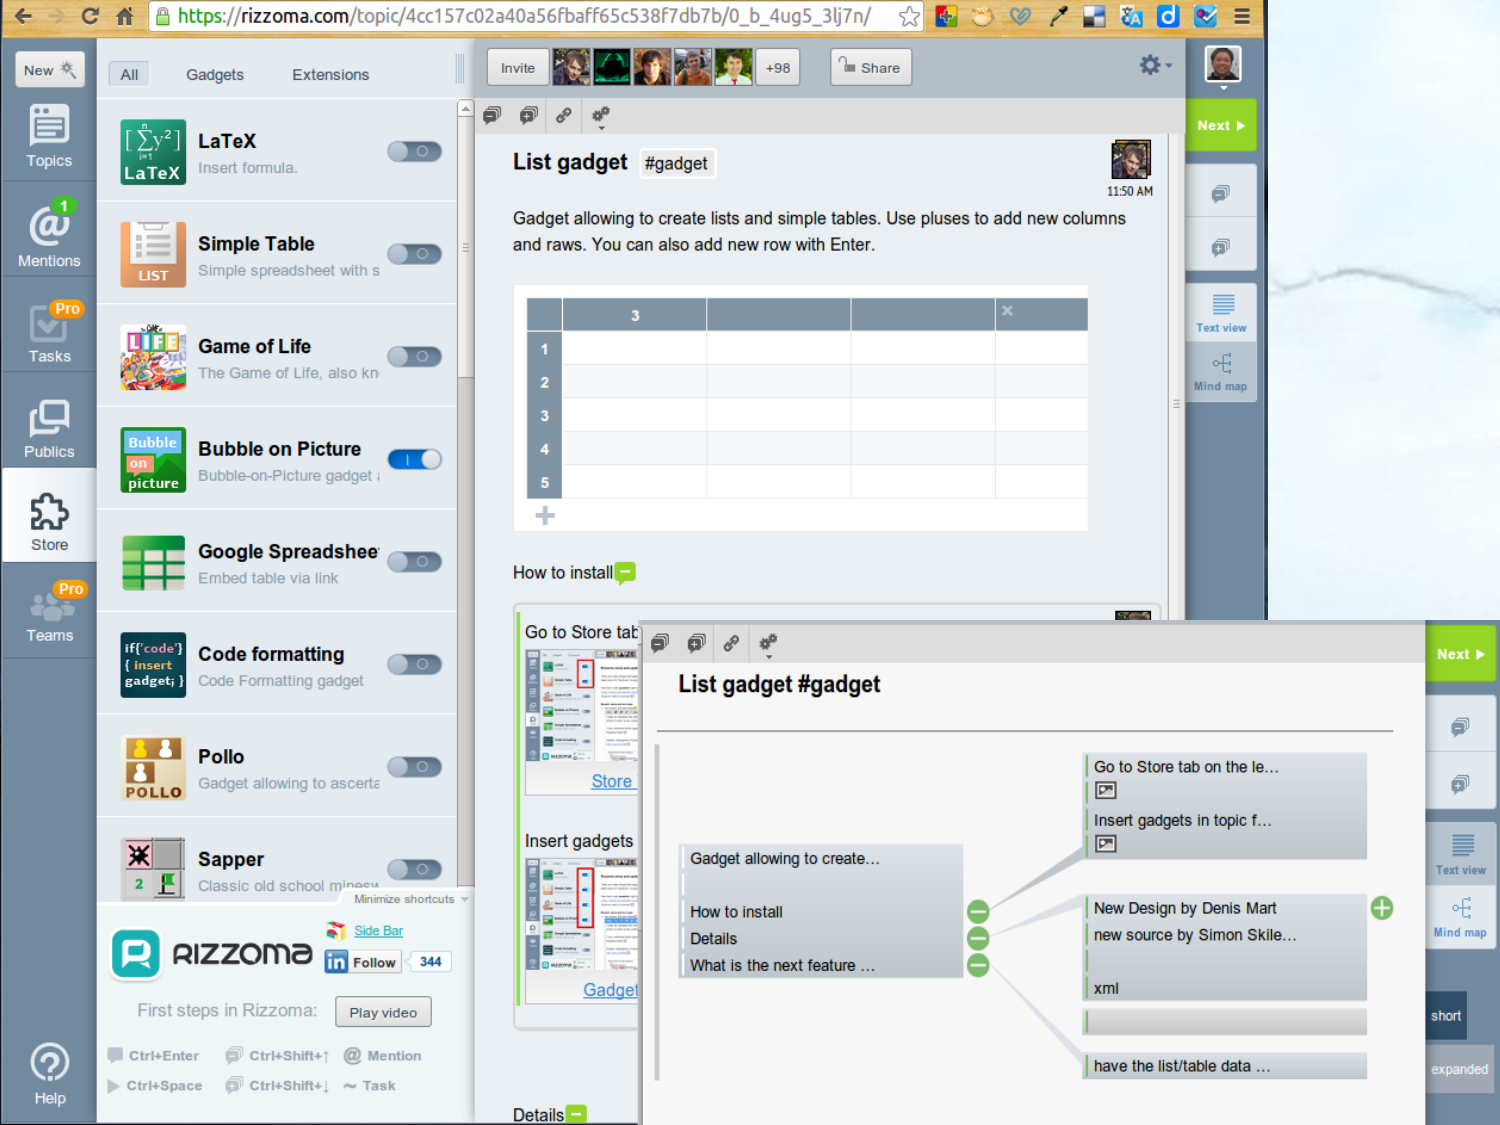

# Rizzoma
Incubating Service Systems Thinking
June 2014
55